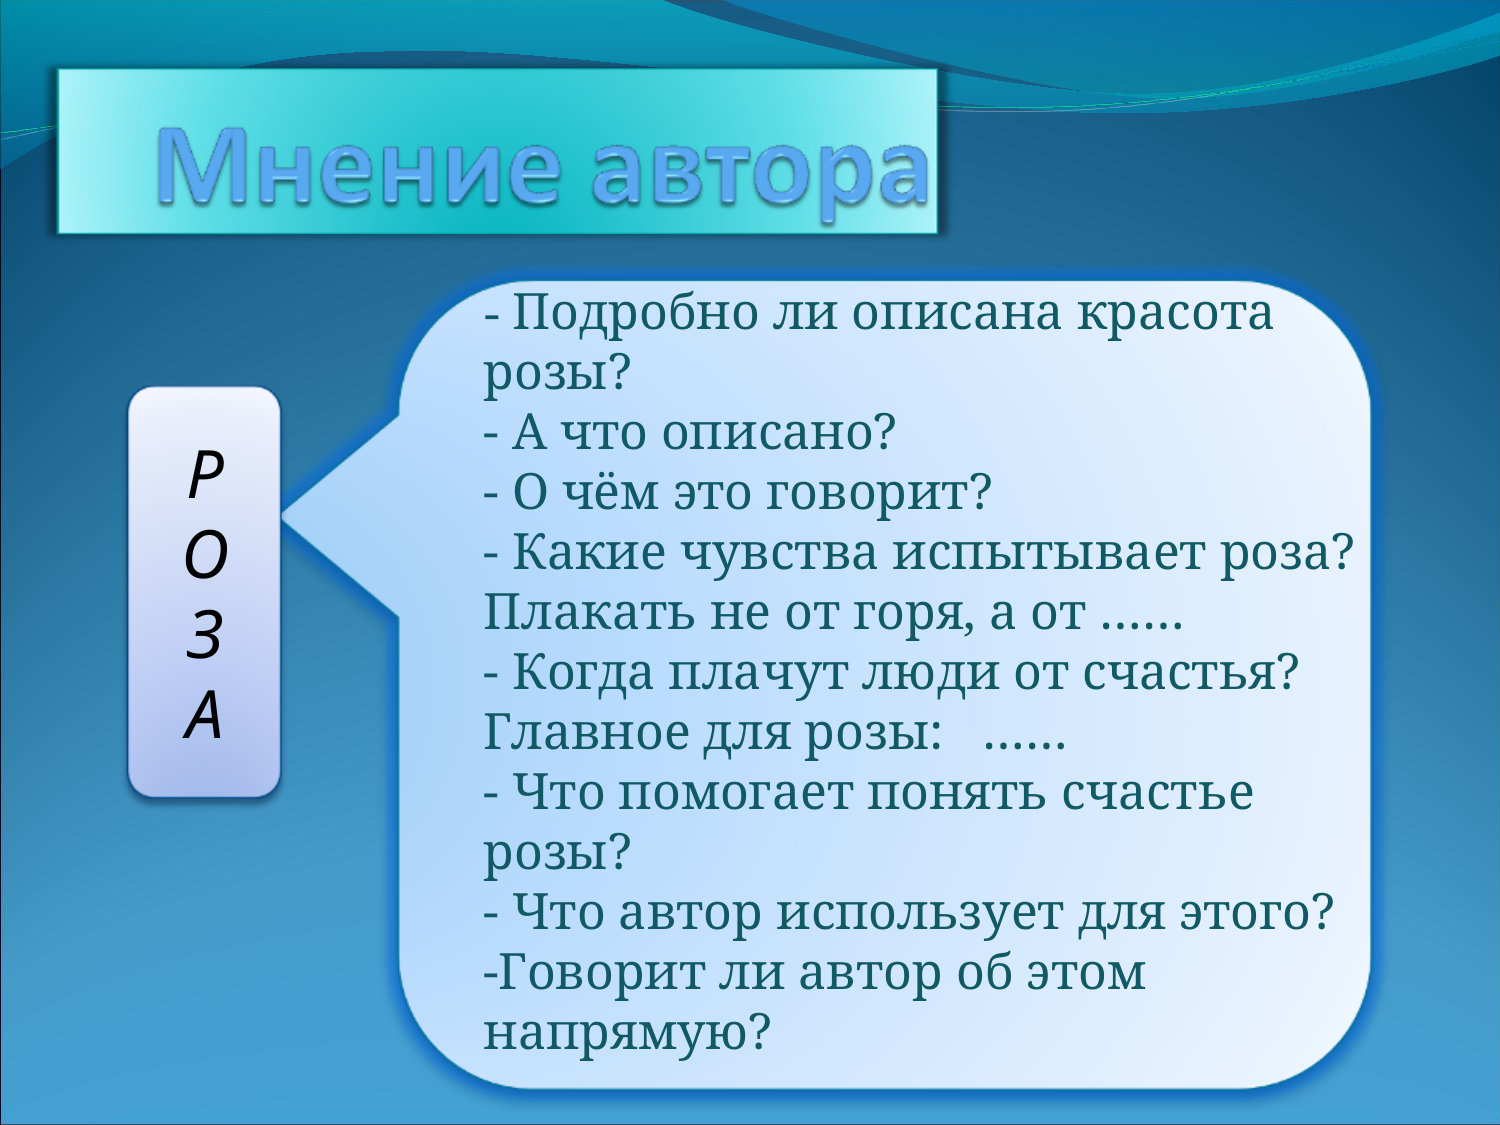

- Подробно ли описана красота розы?
- А что описано?
- О чём это говорит?
- Какие чувства испытывает роза?
Плакать не от горя, а от ……
- Когда плачут люди от счастья?
Главное для розы: ……
- Что помогает понять счастье розы?
- Что автор использует для этого?
-Говорит ли автор об этом напрямую?
Р
О
З
А